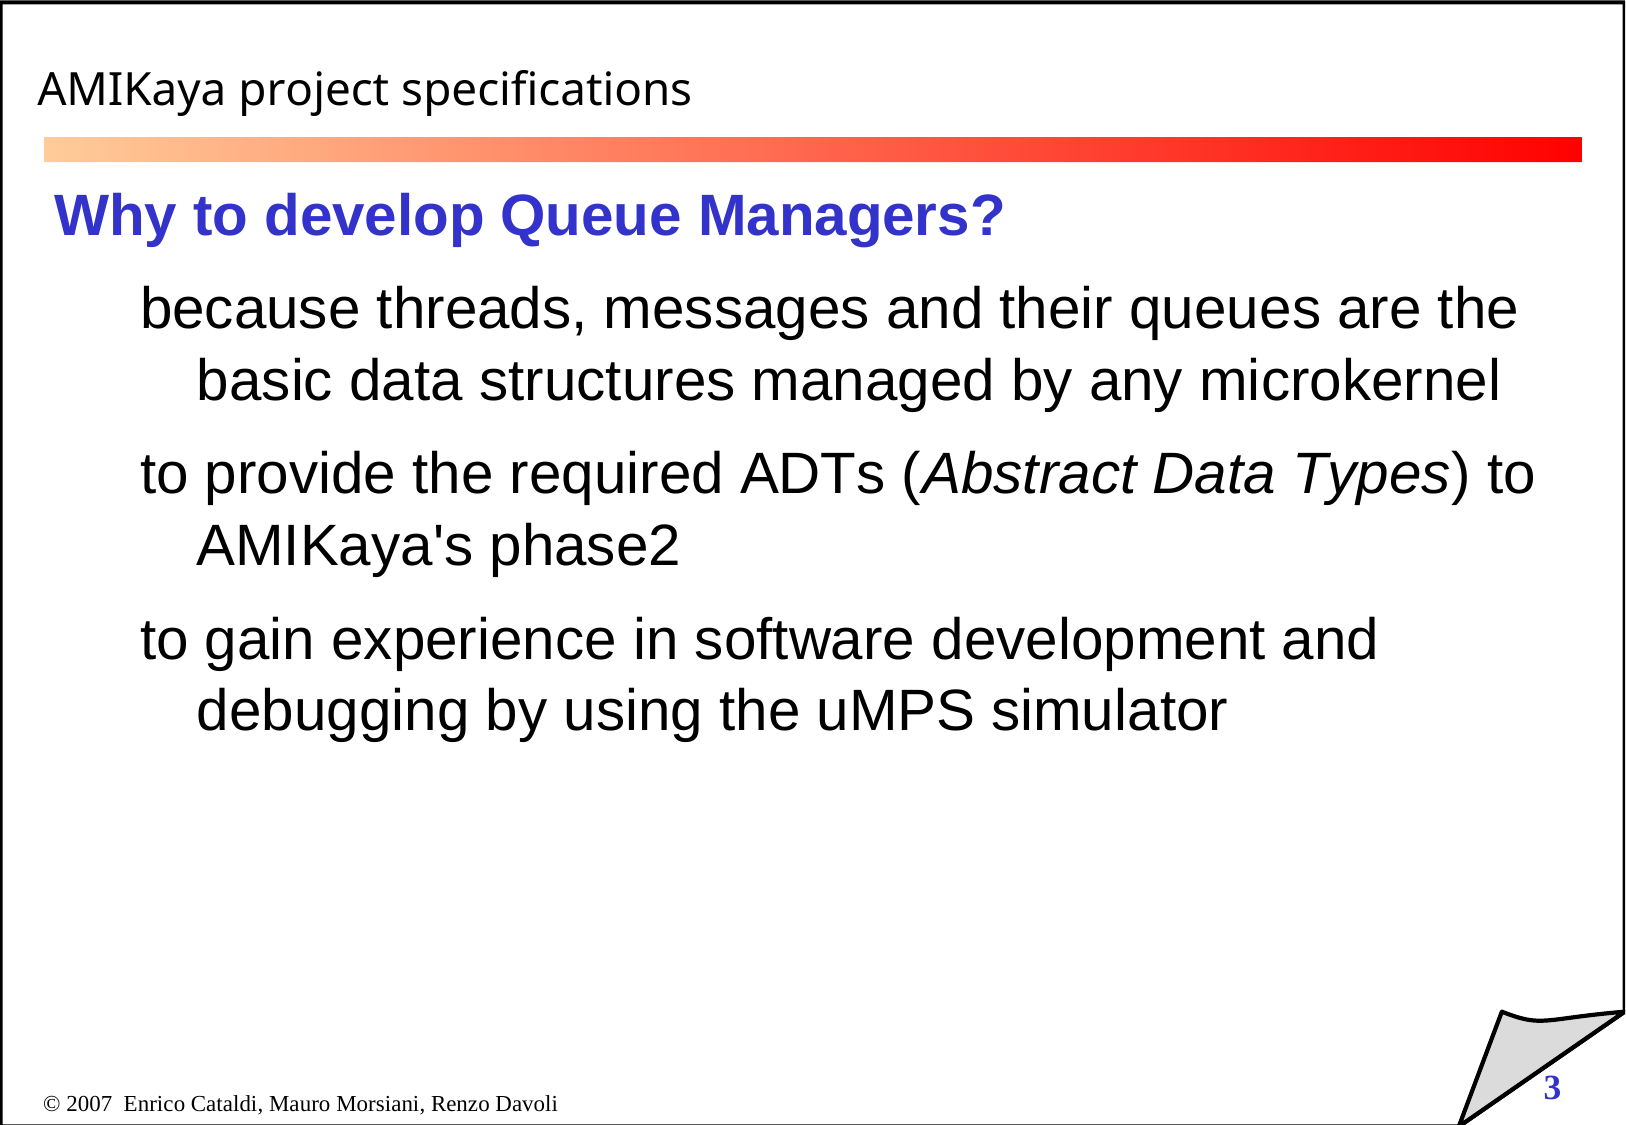

# AMIKaya project specifications
Why to develop Queue Managers?
because threads, messages and their queues are the basic data structures managed by any microkernel
to provide the required ADTs (Abstract Data Types) to AMIKaya's phase2
to gain experience in software development and debugging by using the uMPS simulator